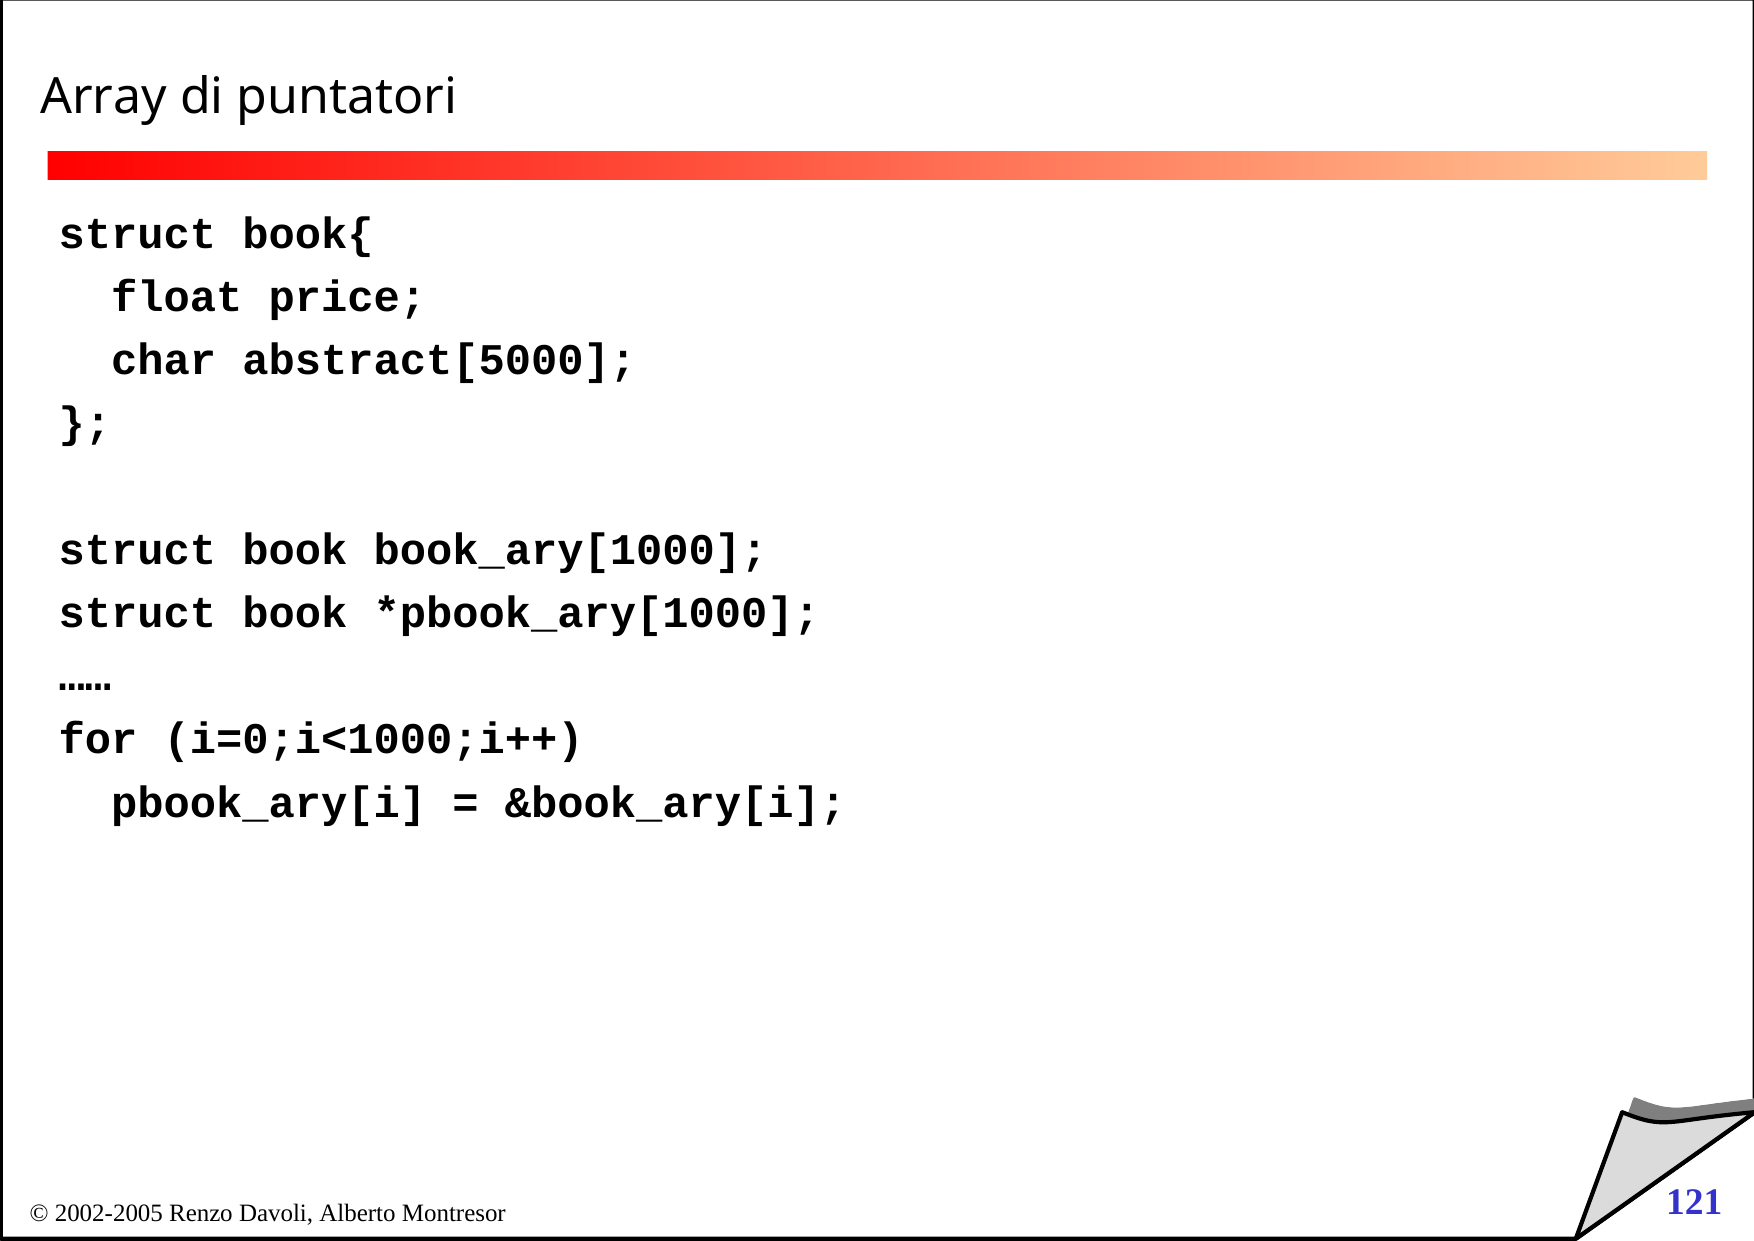

# Array di puntatori
struct book{
 float price;
 char abstract[5000];
};
struct book book_ary[1000];
struct book *pbook_ary[1000];
……
for (i=0;i<1000;i++)
 pbook_ary[i] = &book_ary[i];